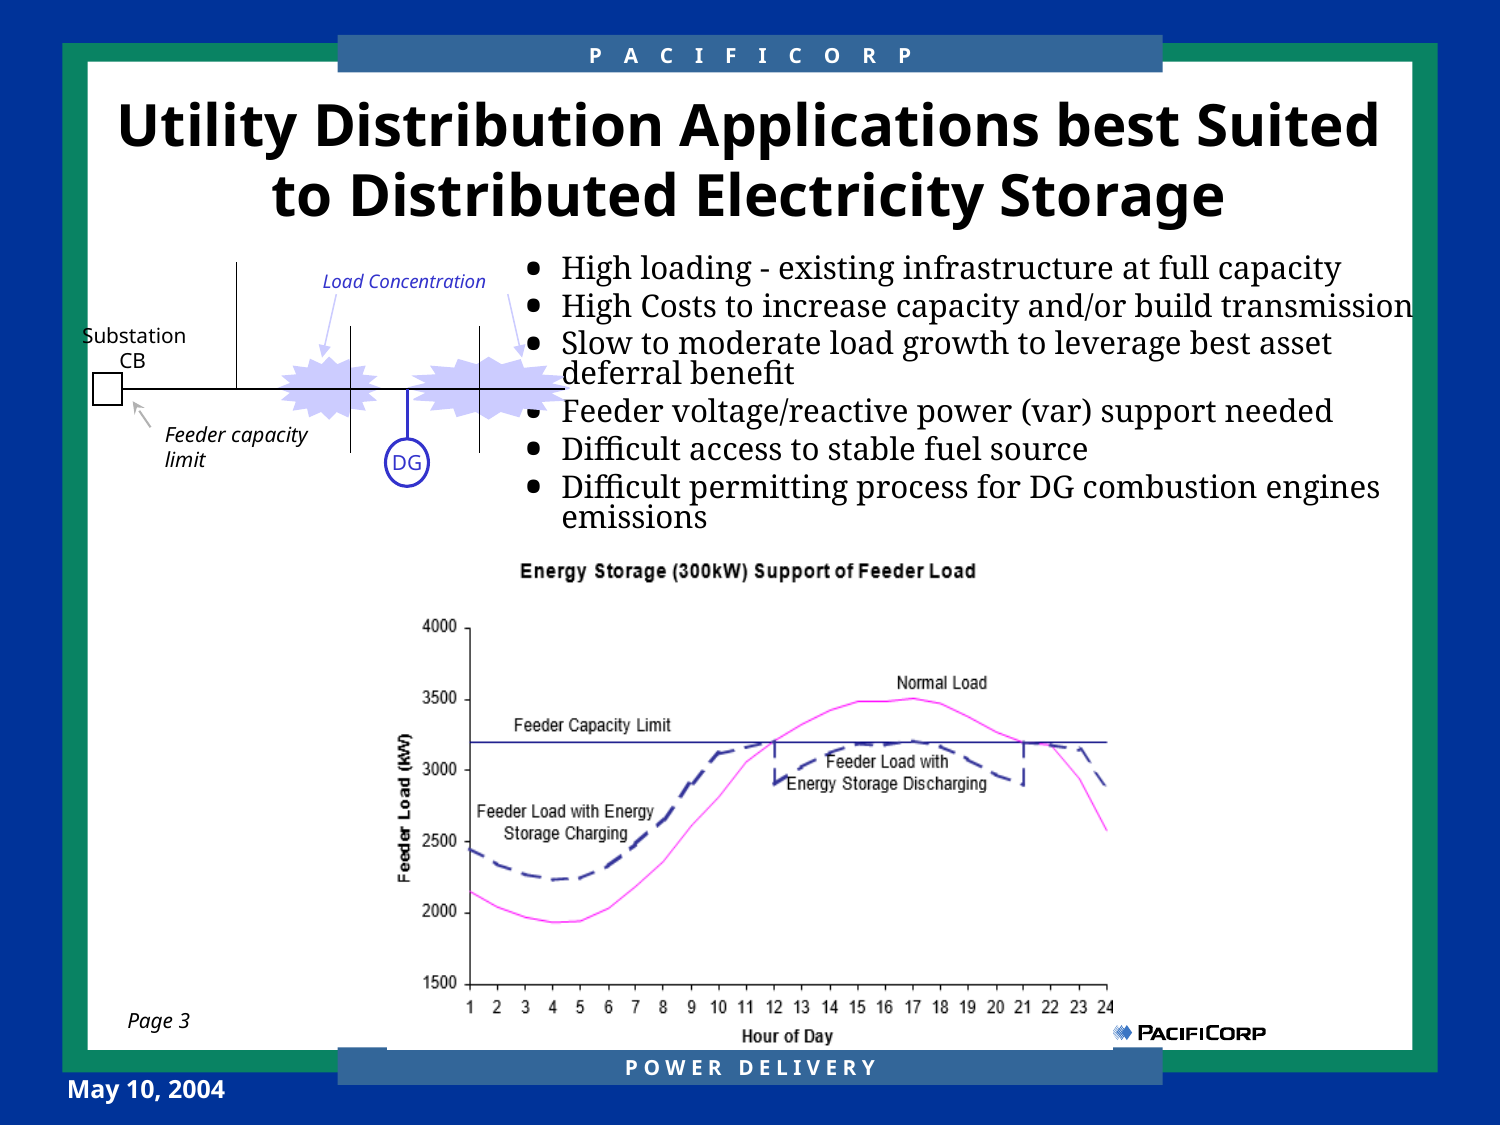

# Utility Distribution Applications best Suited to Distributed Electricity Storage
High loading - existing infrastructure at full capacity
High Costs to increase capacity and/or build transmission
Slow to moderate load growth to leverage best asset deferral benefit
Feeder voltage/reactive power (var) support needed
Difficult access to stable fuel source
Difficult permitting process for DG combustion engines emissions
Load Concentration
Substation
	CB
Feeder capacity
limit
DG
3